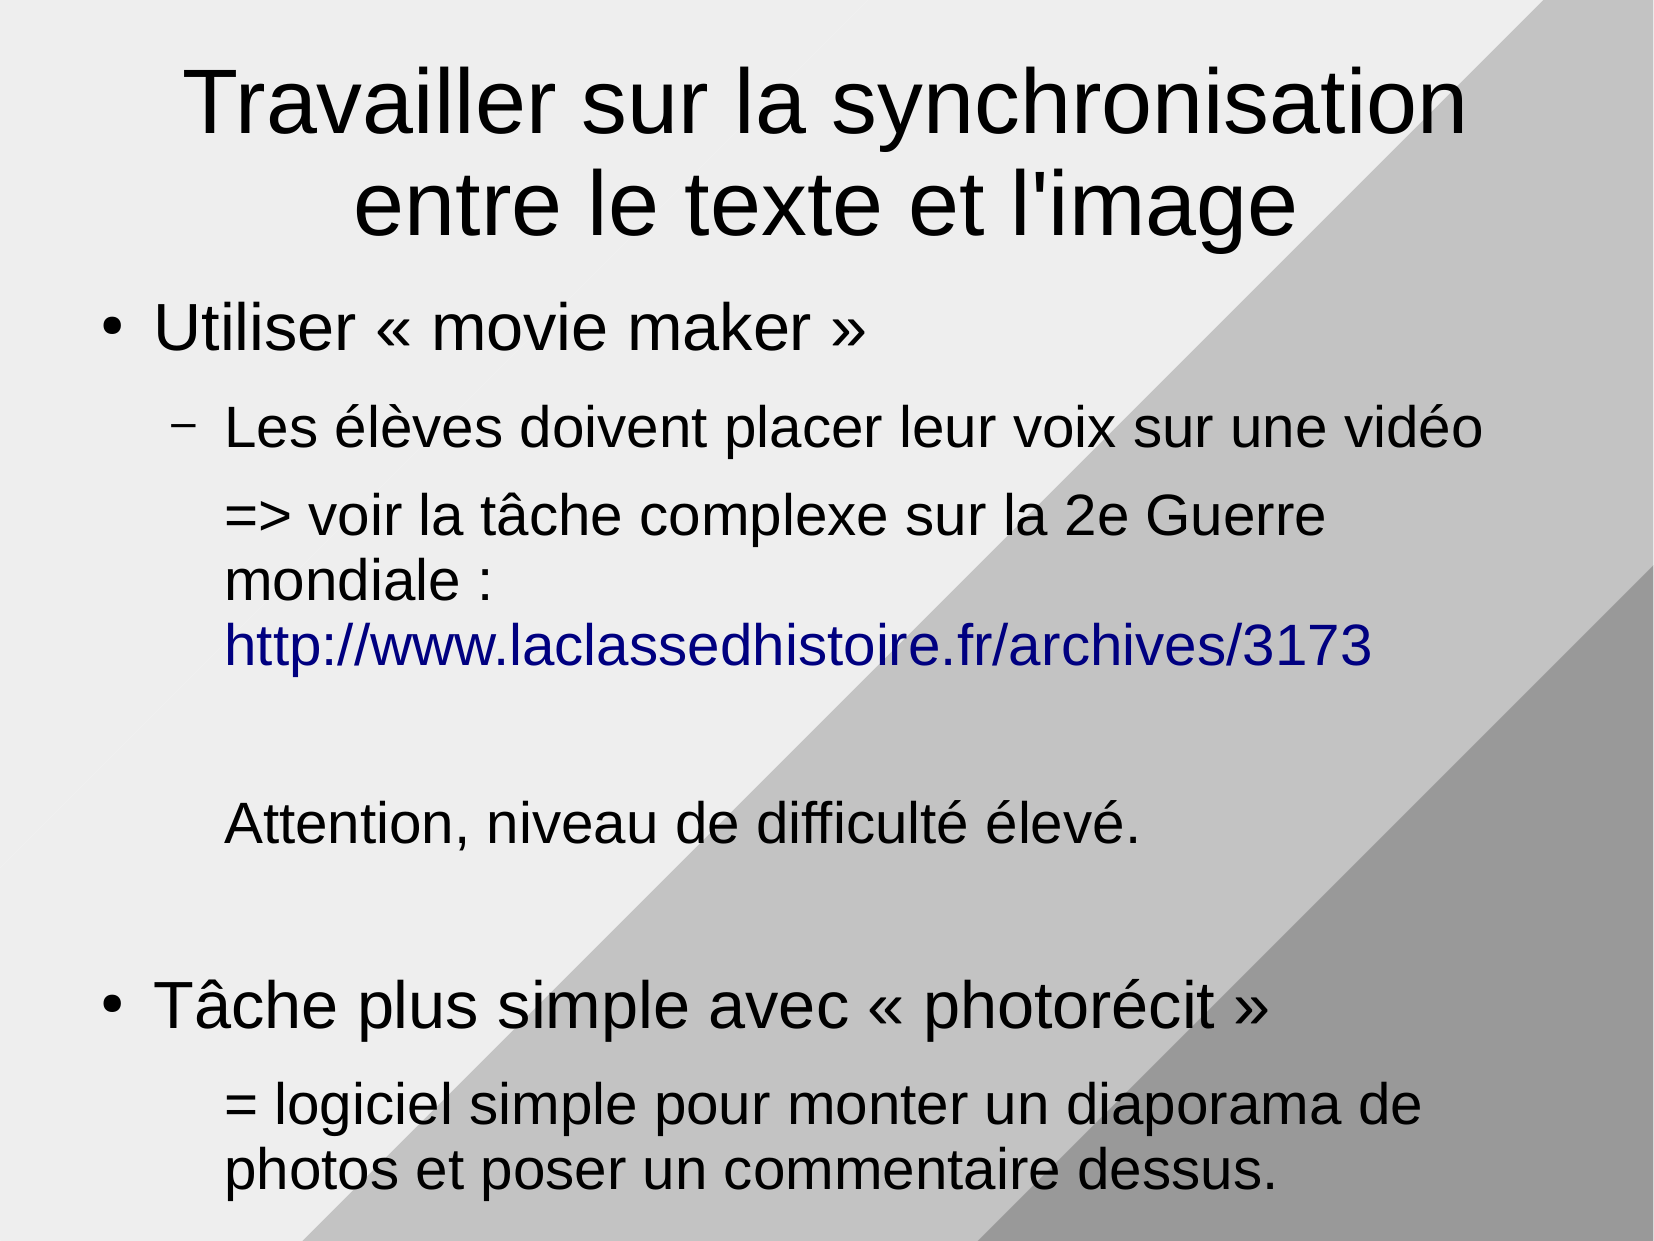

# Travailler sur la synchronisation entre le texte et l'image
Utiliser « movie maker »
Les élèves doivent placer leur voix sur une vidéo
=> voir la tâche complexe sur la 2e Guerre mondiale : http://www.laclassedhistoire.fr/archives/3173
Attention, niveau de difficulté élevé.
Tâche plus simple avec « photorécit »
= logiciel simple pour monter un diaporama de photos et poser un commentaire dessus.